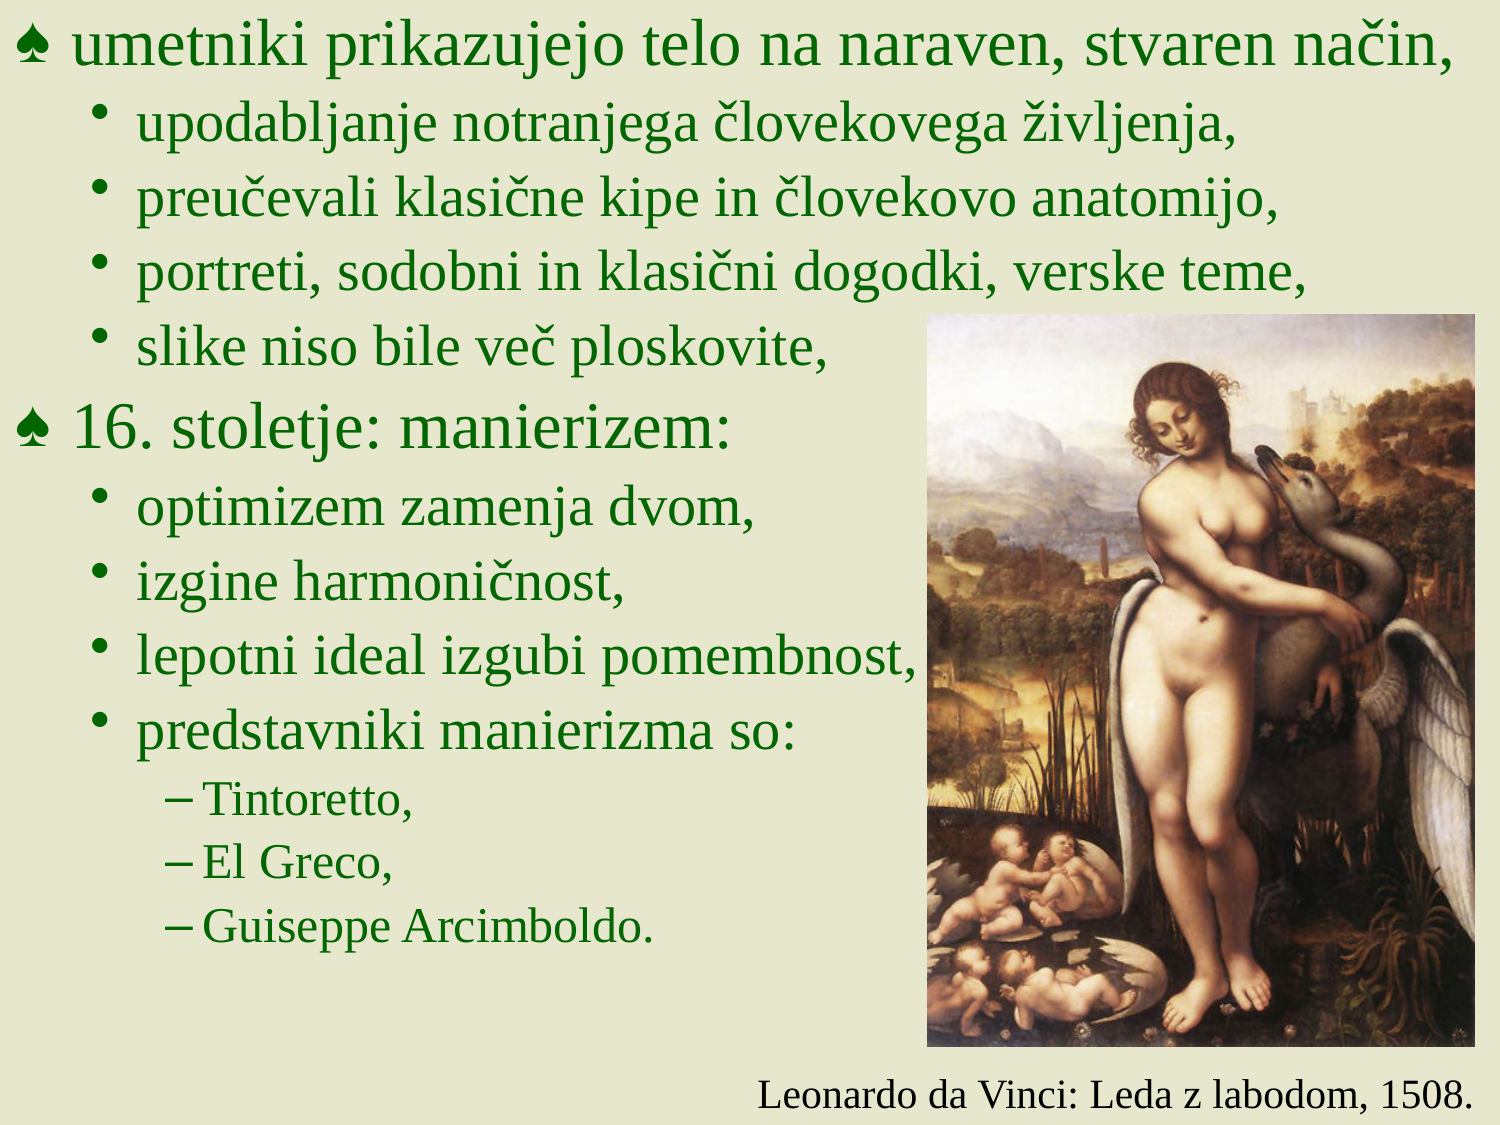

# umetniki prikazujejo telo na naraven, stvaren način,
upodabljanje notranjega človekovega življenja,
preučevali klasične kipe in človekovo anatomijo,
portreti, sodobni in klasični dogodki, verske teme,
slike niso bile več ploskovite,
16. stoletje: manierizem:
optimizem zamenja dvom,
izgine harmoničnost,
lepotni ideal izgubi pomembnost,
predstavniki manierizma so:
Tintoretto,
El Greco,
Guiseppe Arcimboldo.
Leonardo da Vinci: Leda z labodom, 1508.